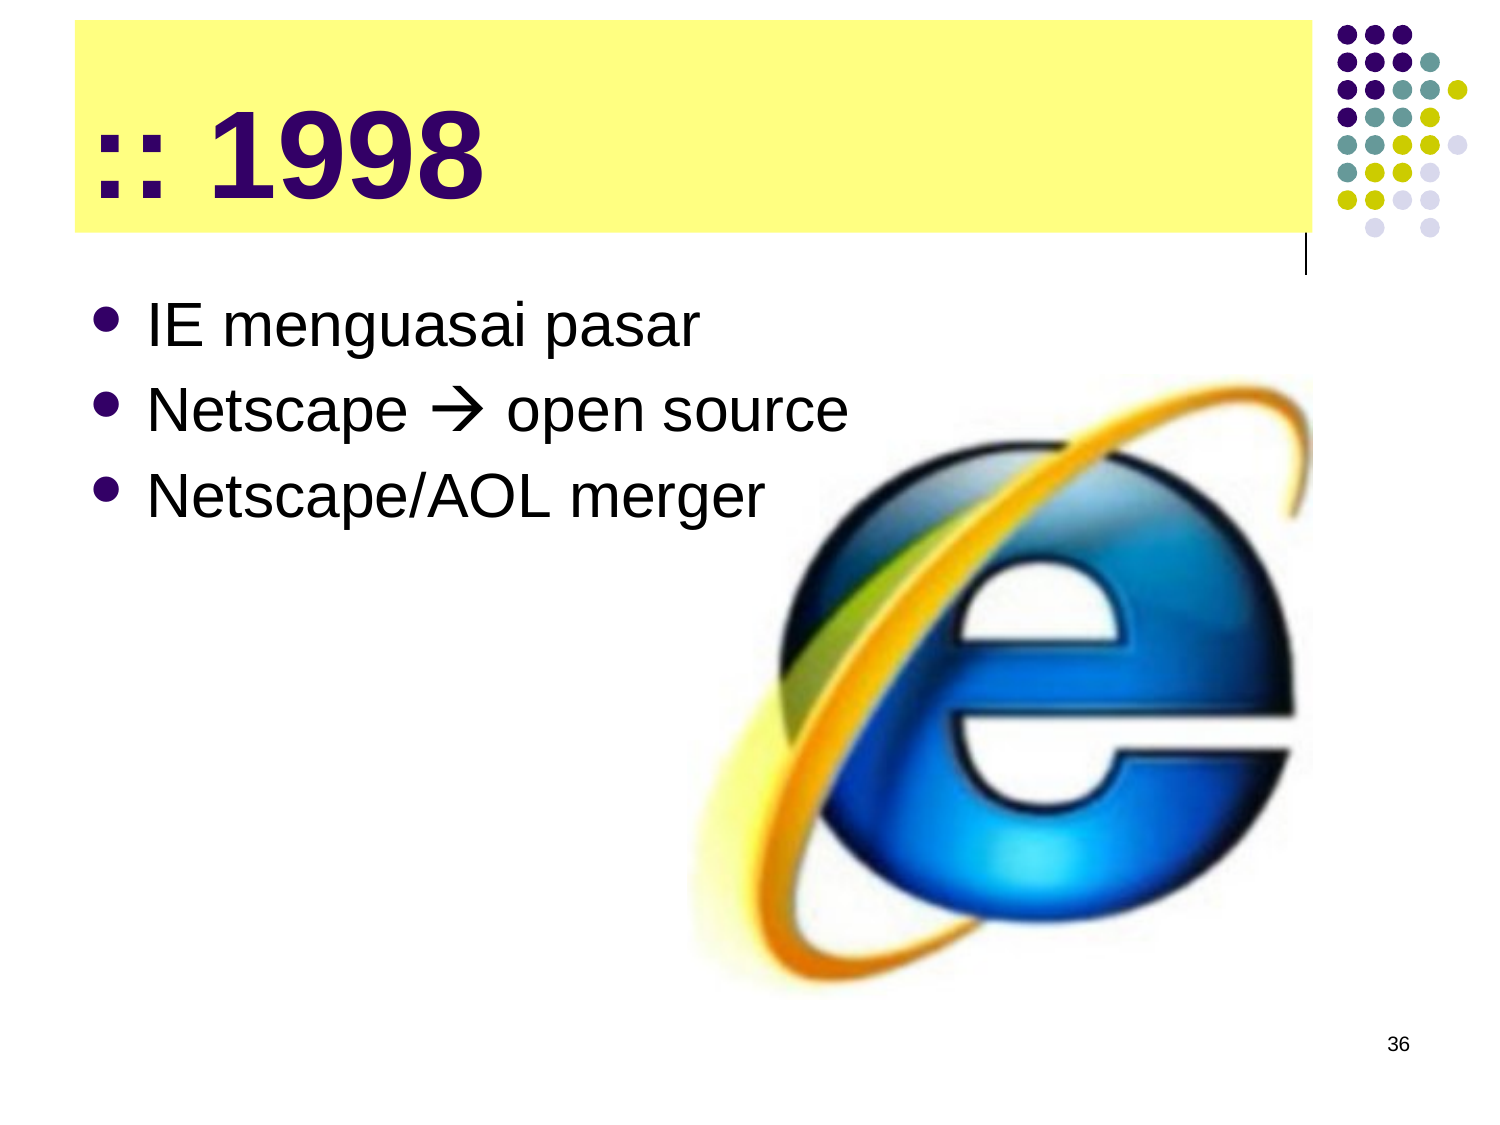

# :: 1998
IE menguasai pasar
Netscape  open source
Netscape/AOL merger
36